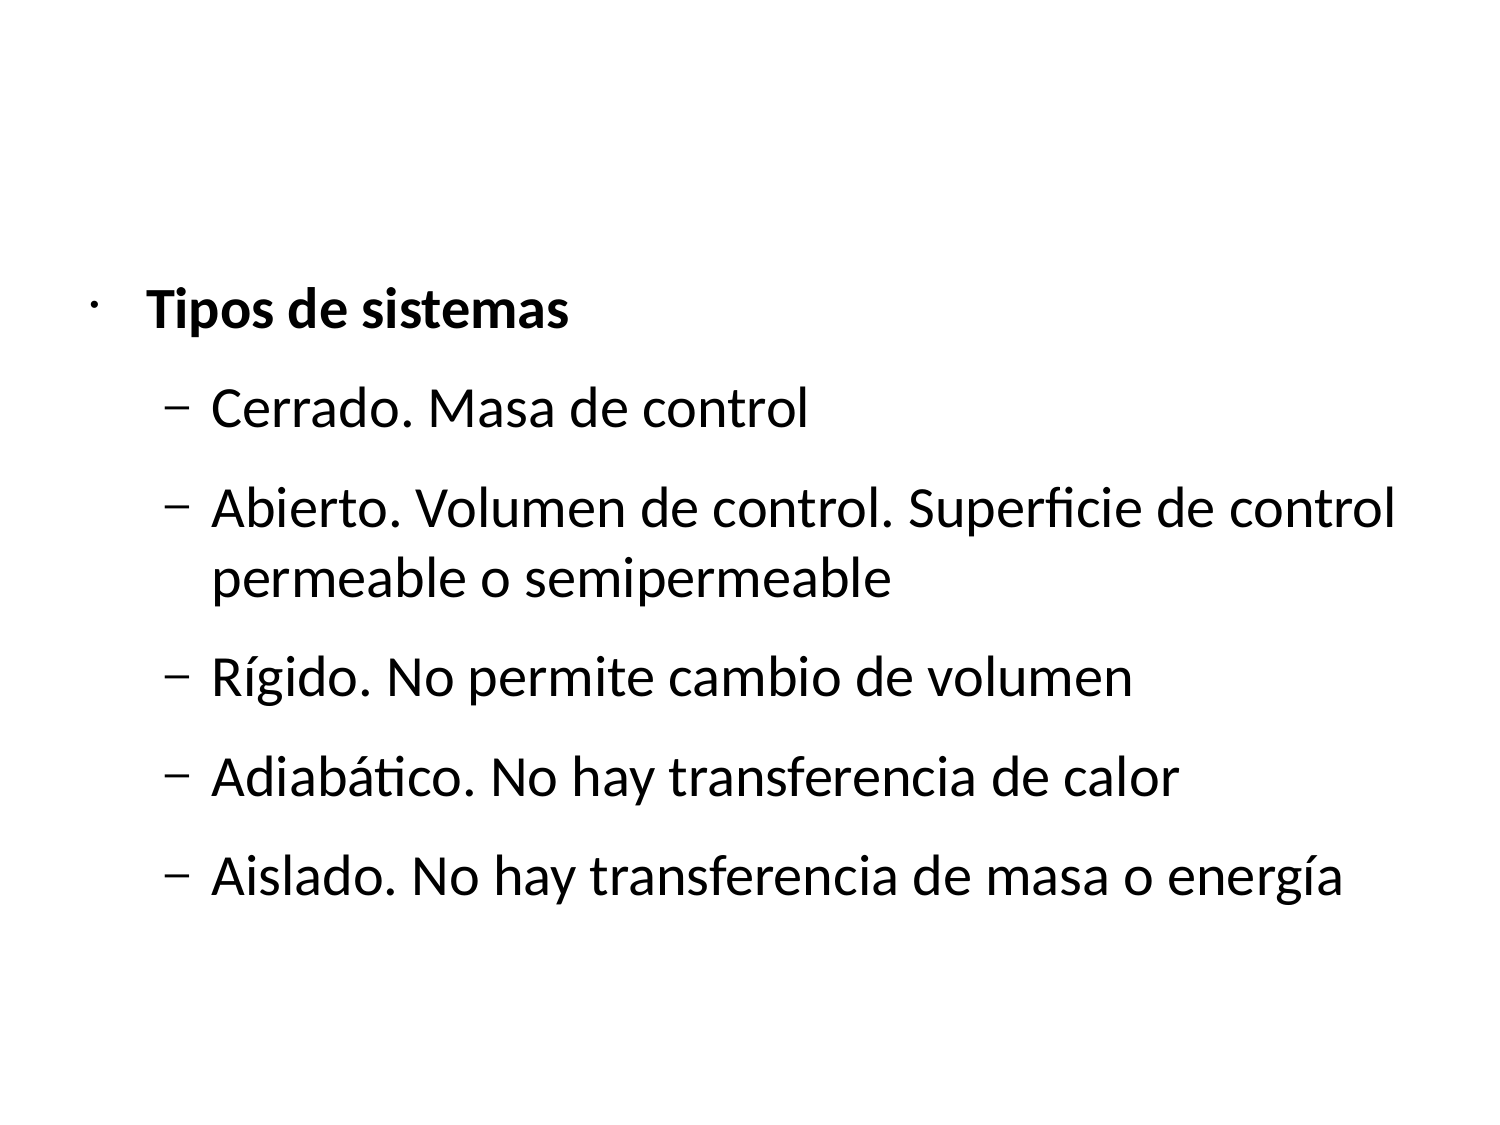

# Tipos de sistemas
Cerrado. Masa de control
Abierto. Volumen de control. Superficie de control permeable o semipermeable
Rígido. No permite cambio de volumen
Adiabático. No hay transferencia de calor
Aislado. No hay transferencia de masa o energía